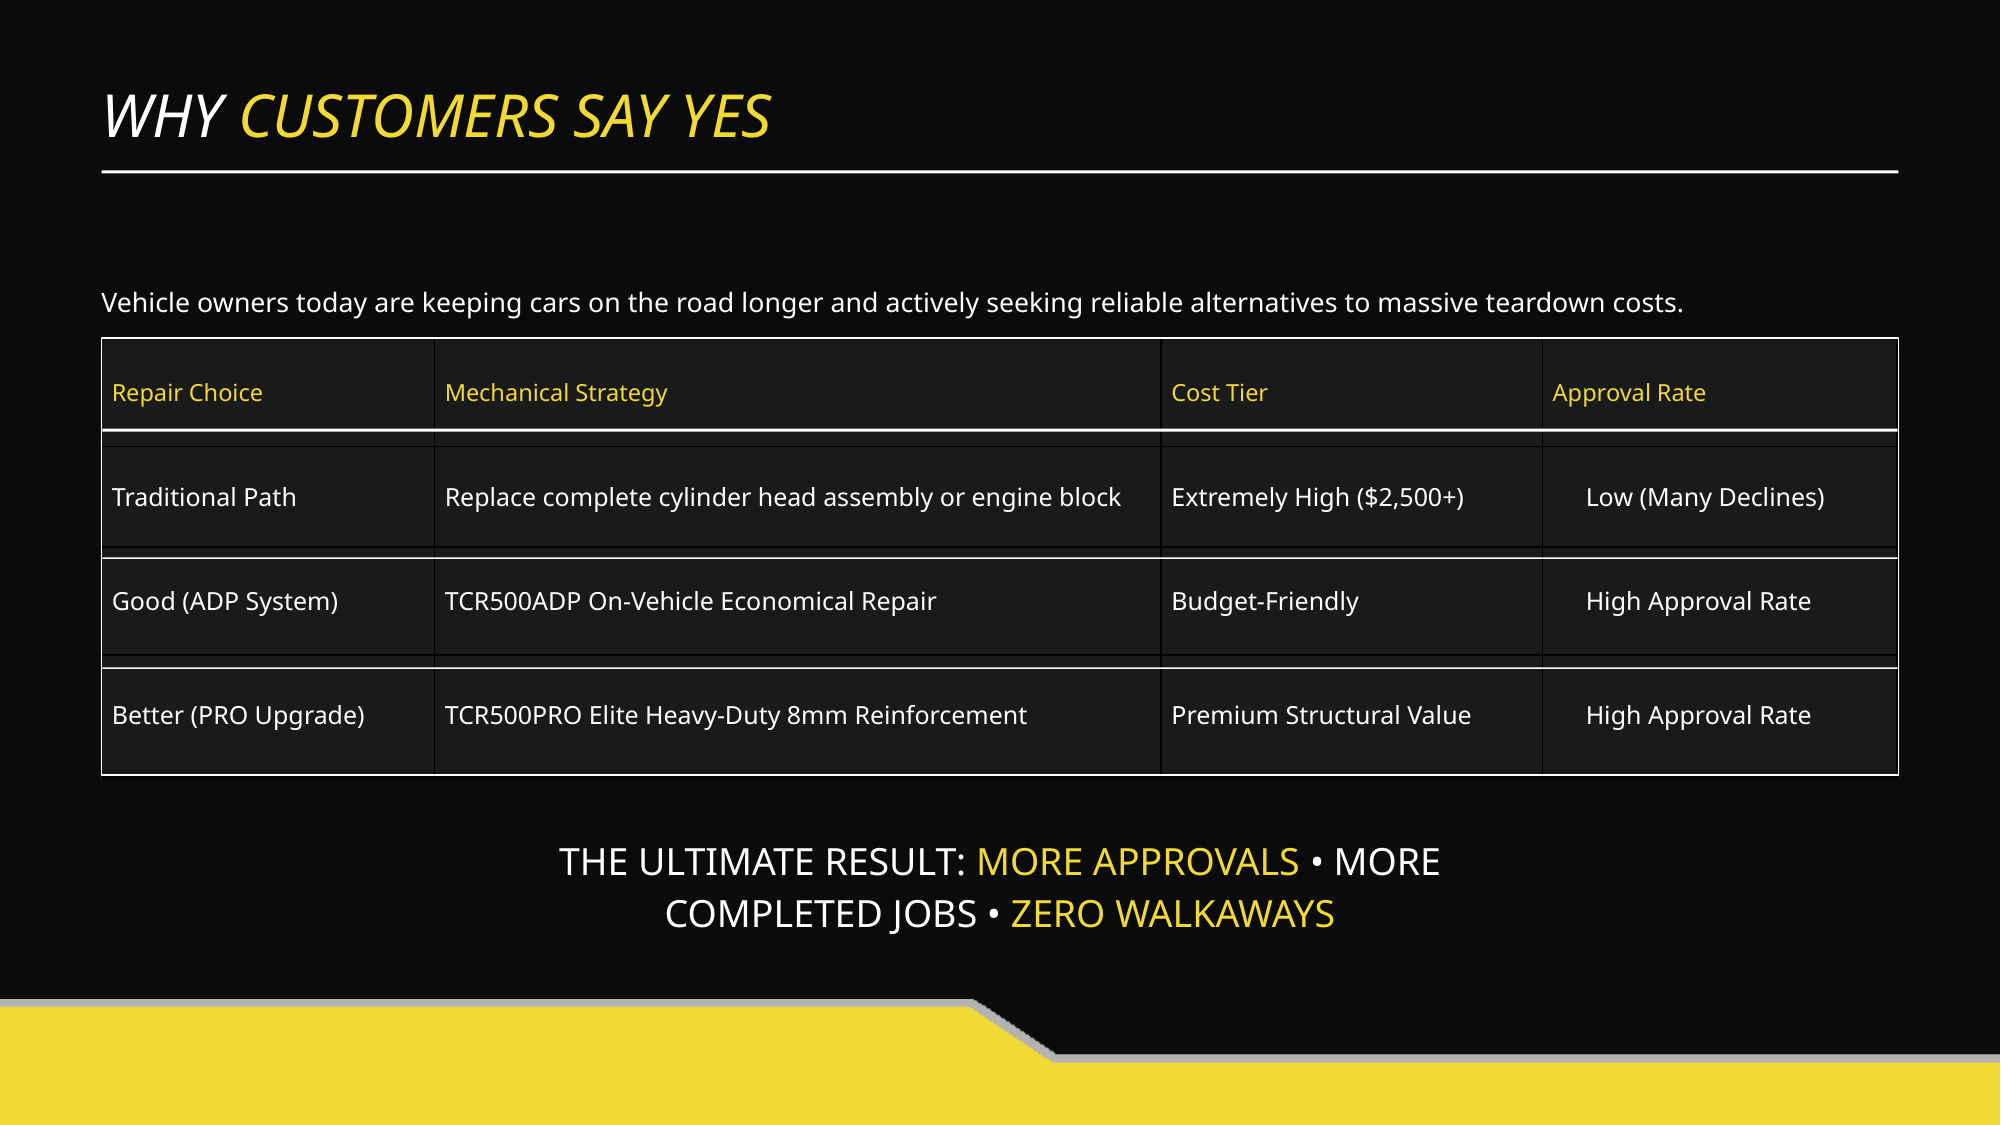

WHY CUSTOMERS SAY YES
Vehicle owners today are keeping cars on the road longer and actively seeking reliable alternatives to massive teardown costs.
| Repair Choice | Mechanical Strategy | Cost Tier | Approval Rate |
| --- | --- | --- | --- |
| Traditional Path | Replace complete cylinder head assembly or engine block | Extremely High ($2,500+) | Low (Many Declines) |
| Good (ADP System) | TCR500ADP On-Vehicle Economical Repair | Budget-Friendly | High Approval Rate |
| Better (PRO Upgrade) | TCR500PRO Elite Heavy-Duty 8mm Reinforcement | Premium Structural Value | High Approval Rate |
THE ULTIMATE RESULT: MORE APPROVALS • MORE COMPLETED JOBS • ZERO WALKAWAYS